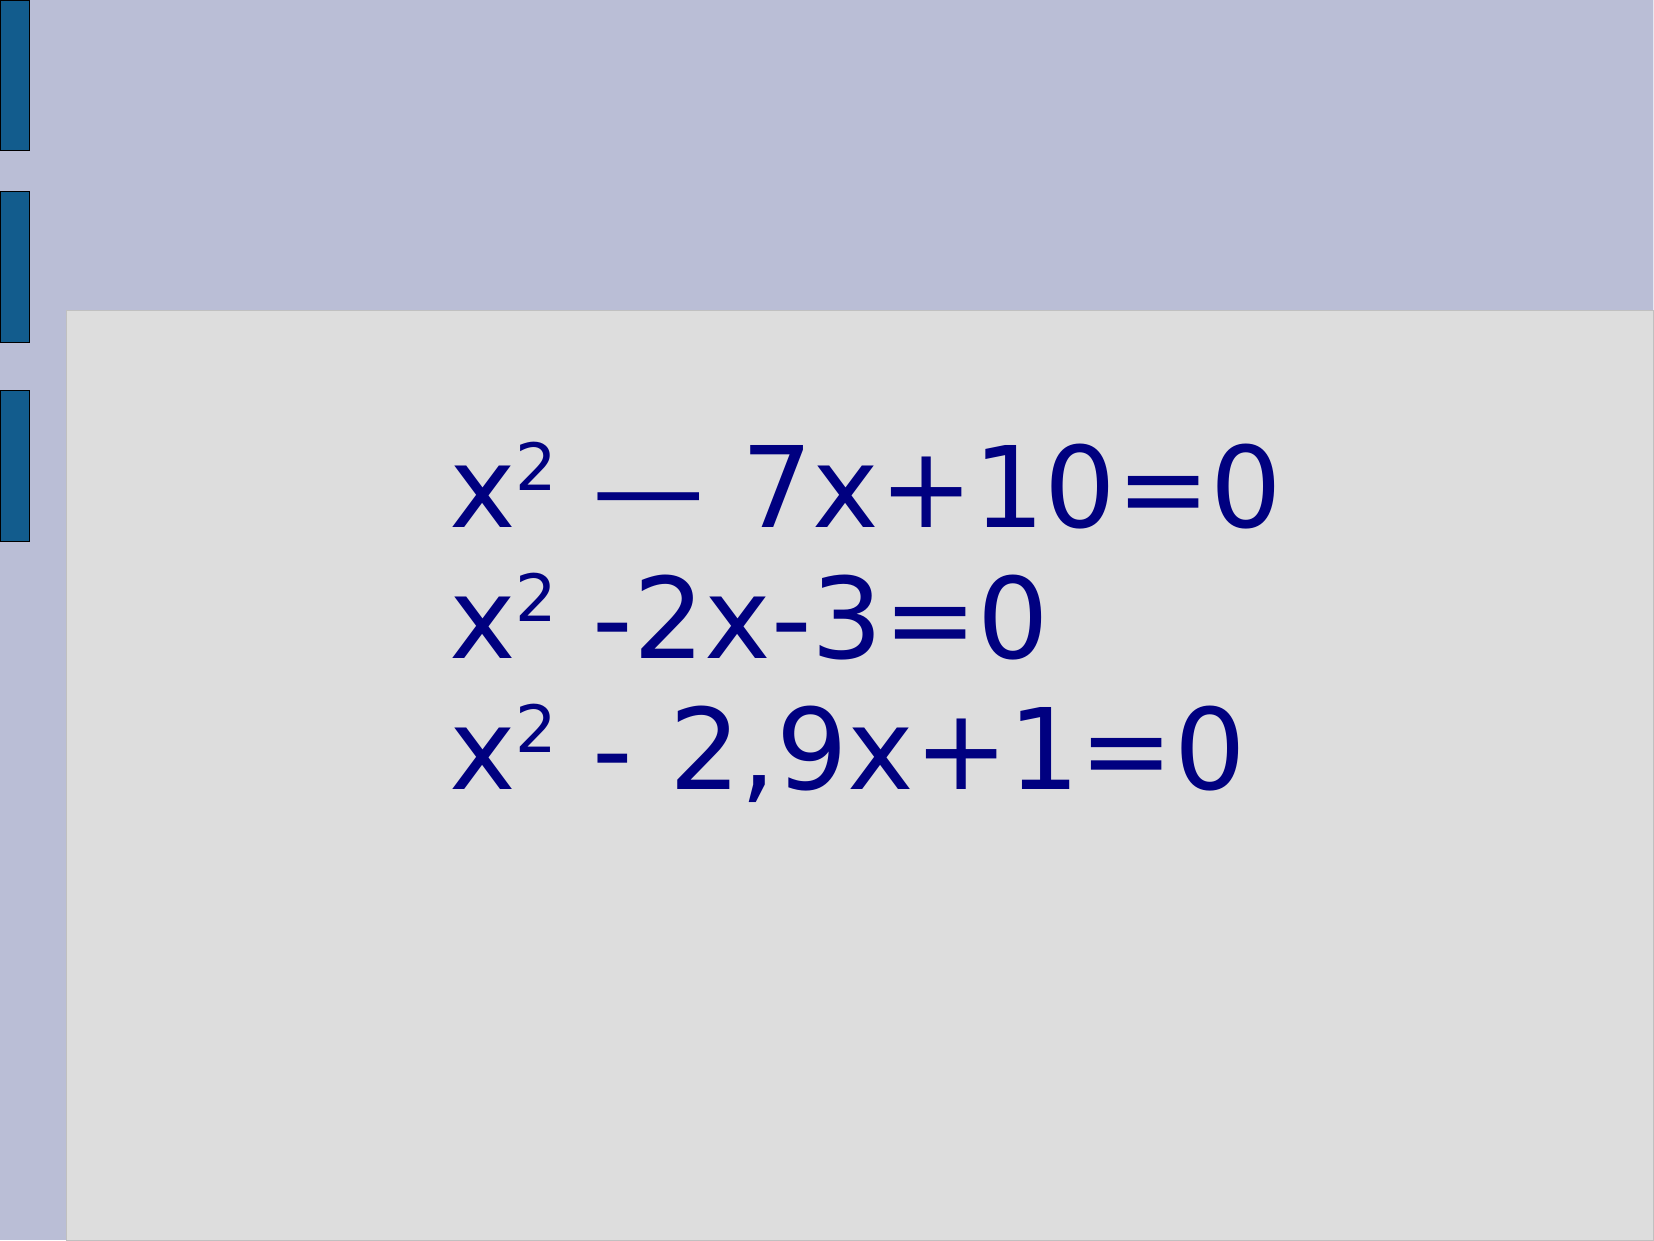

х2 — 7х+10=0
х2 -2х-3=0
х2 - 2,9х+1=0